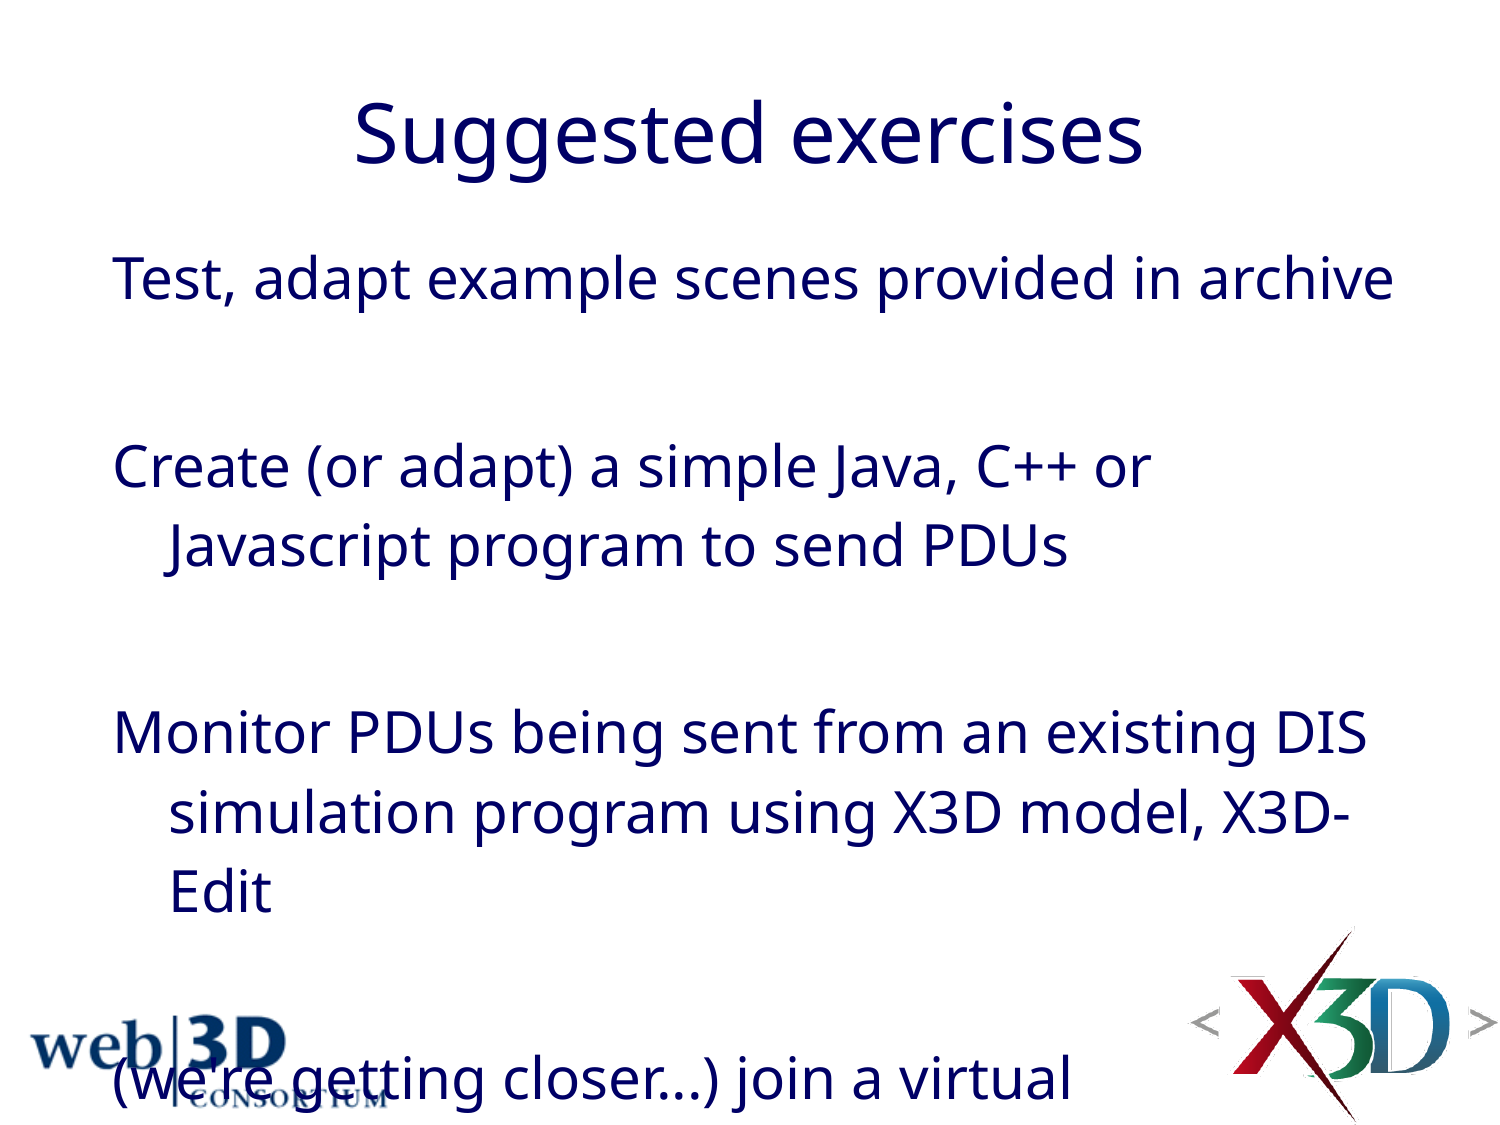

# Suggested exercises
Test, adapt example scenes provided in archive
Create (or adapt) a simple Java, C++ or Javascript program to send PDUs
Monitor PDUs being sent from an existing DIS simulation program using X3D model, X3D-Edit
(we're getting closer...) join a virtual environment